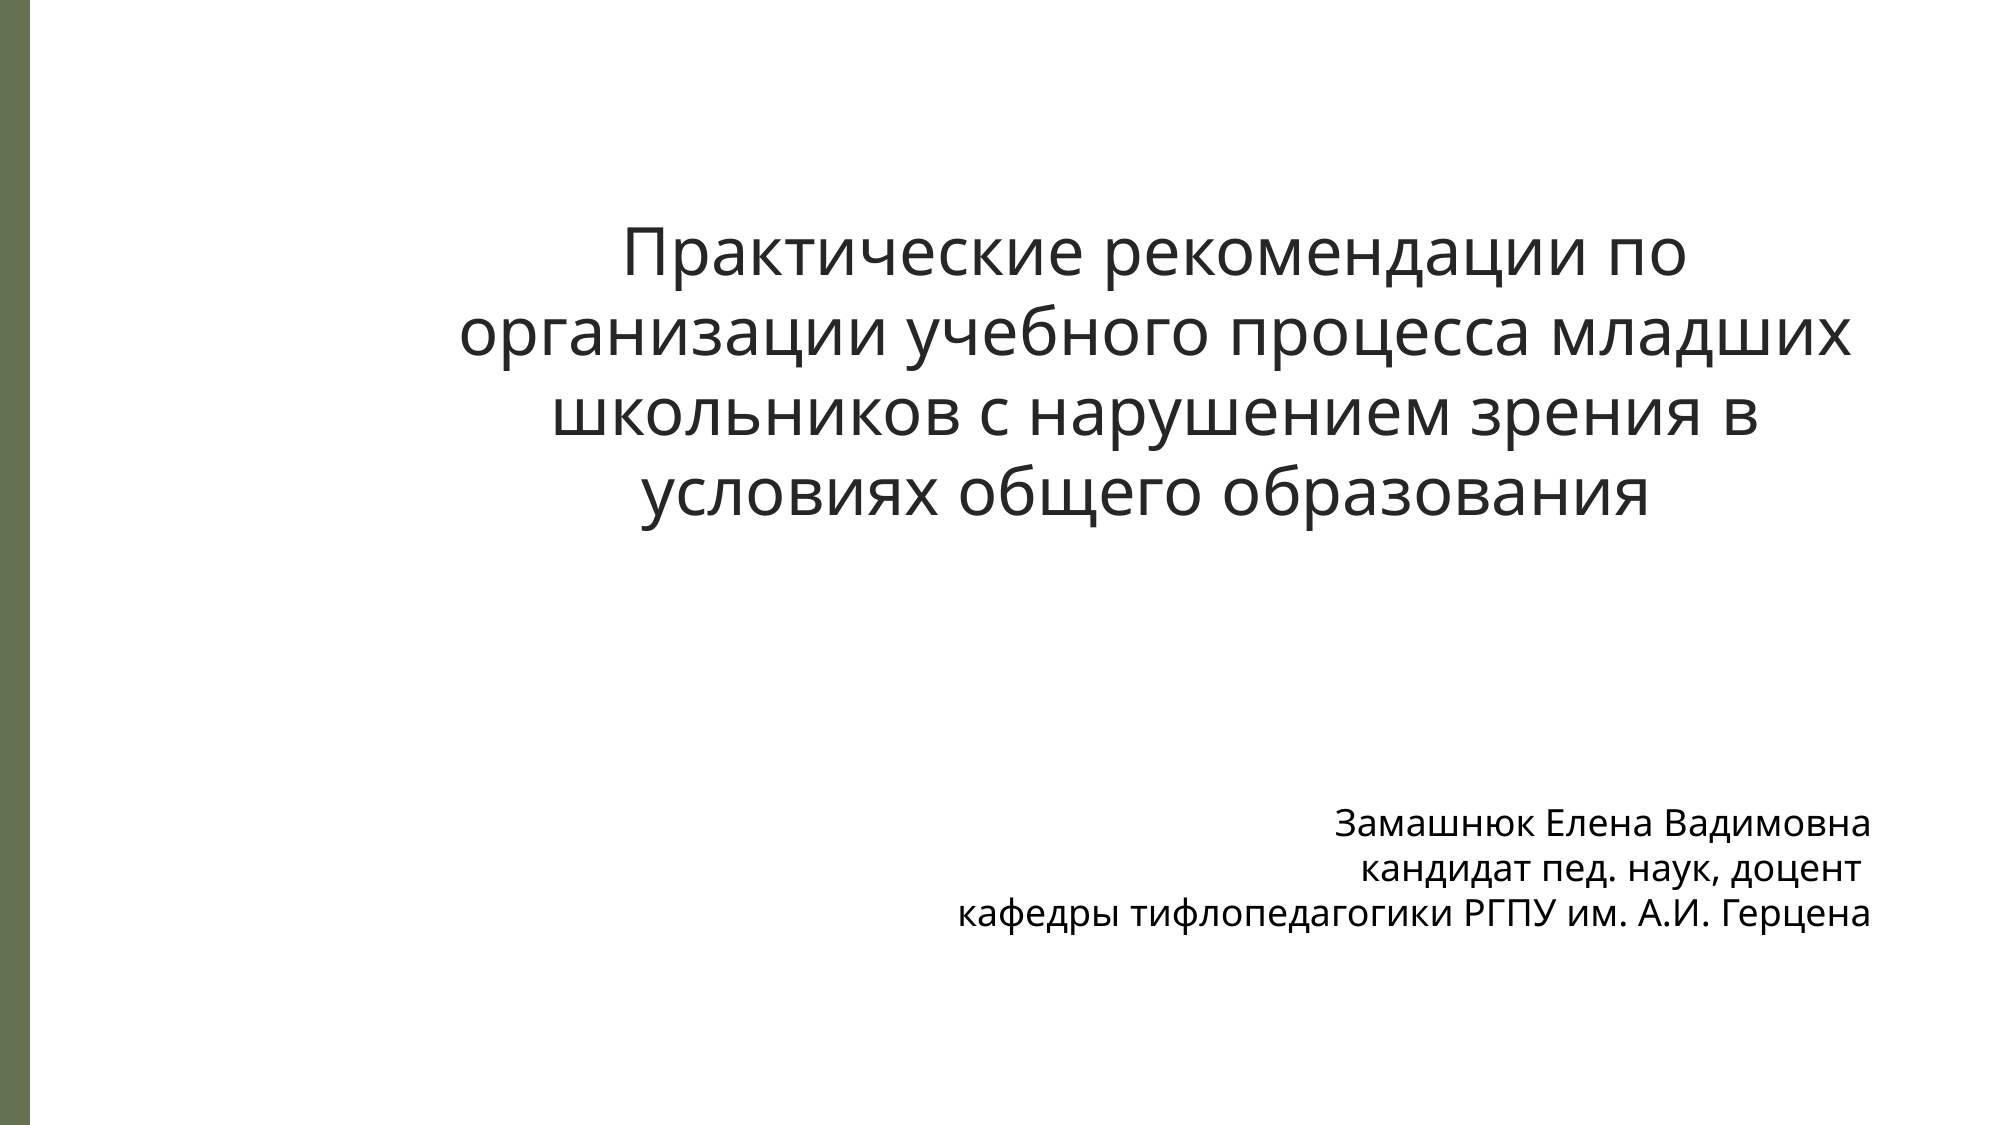

# Практические рекомендации по организации учебного процесса младших школьников c нарушением зрения в условиях общего образования
Замашнюк Елена Вадимовна
кандидат пед. наук, доцент
кафедры тифлопедагогики РГПУ им. А.И. Герцена